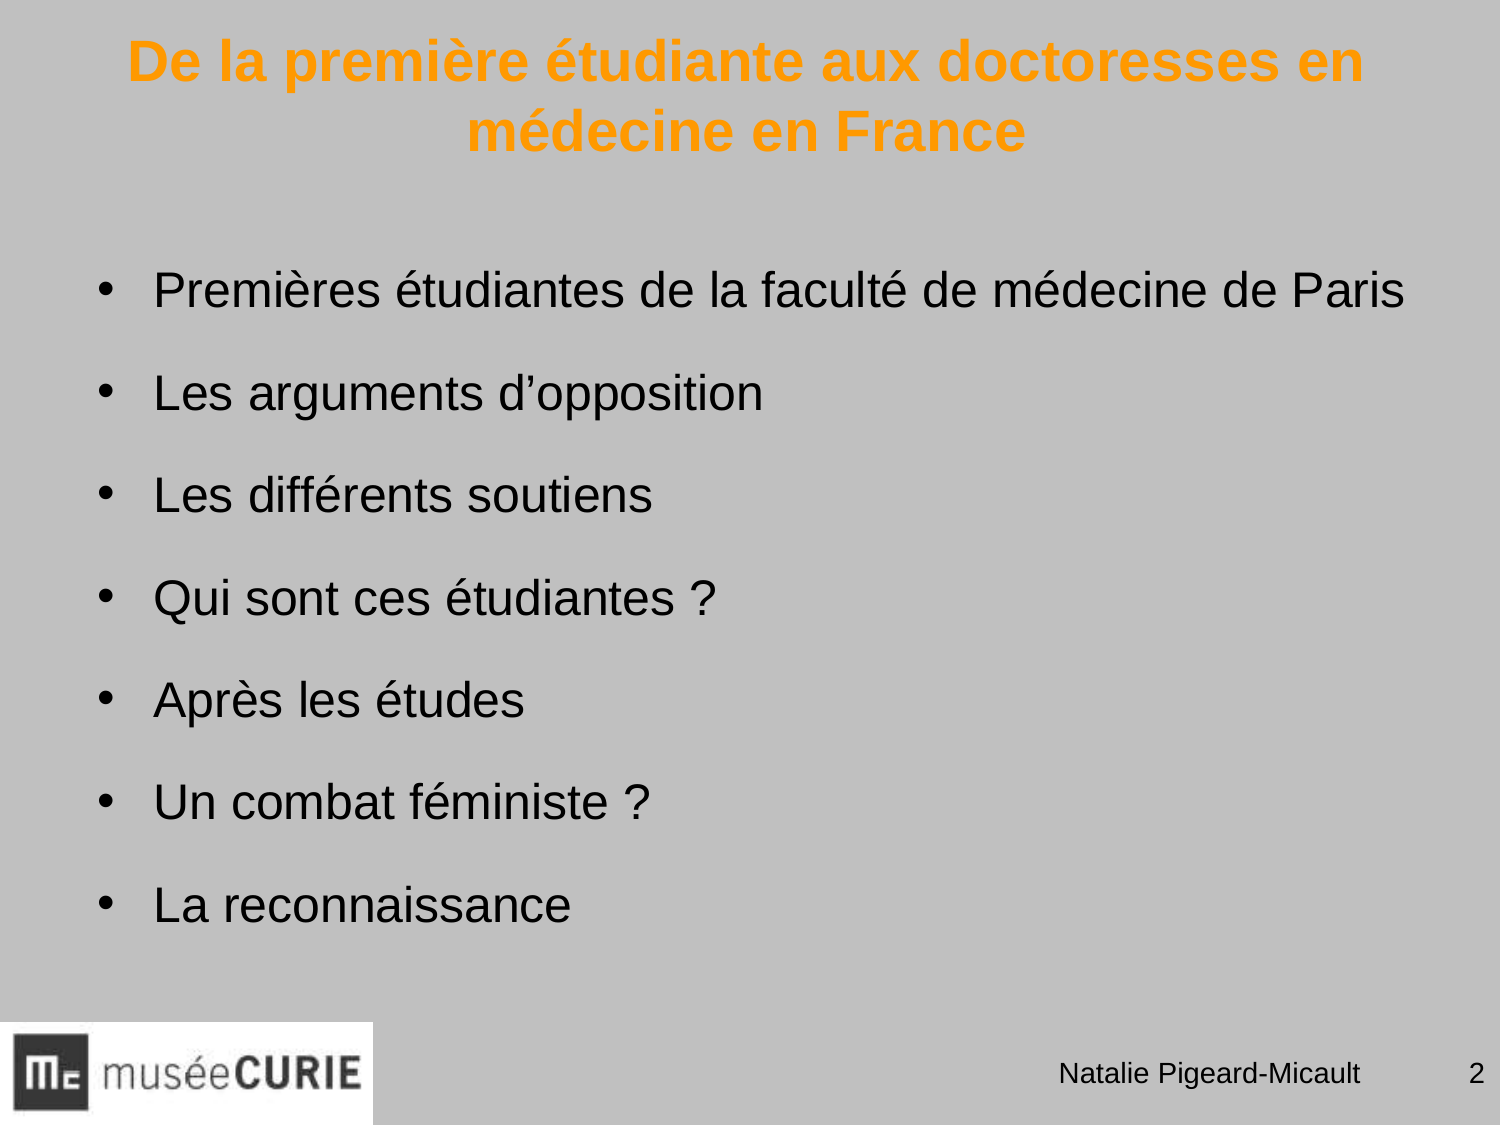

De la première étudiante aux doctoresses en médecine en France
Premières étudiantes de la faculté de médecine de Paris
Les arguments d’opposition
Les différents soutiens
Qui sont ces étudiantes ?
Après les études
Un combat féministe ?
La reconnaissance
Natalie Pigeard-Micault